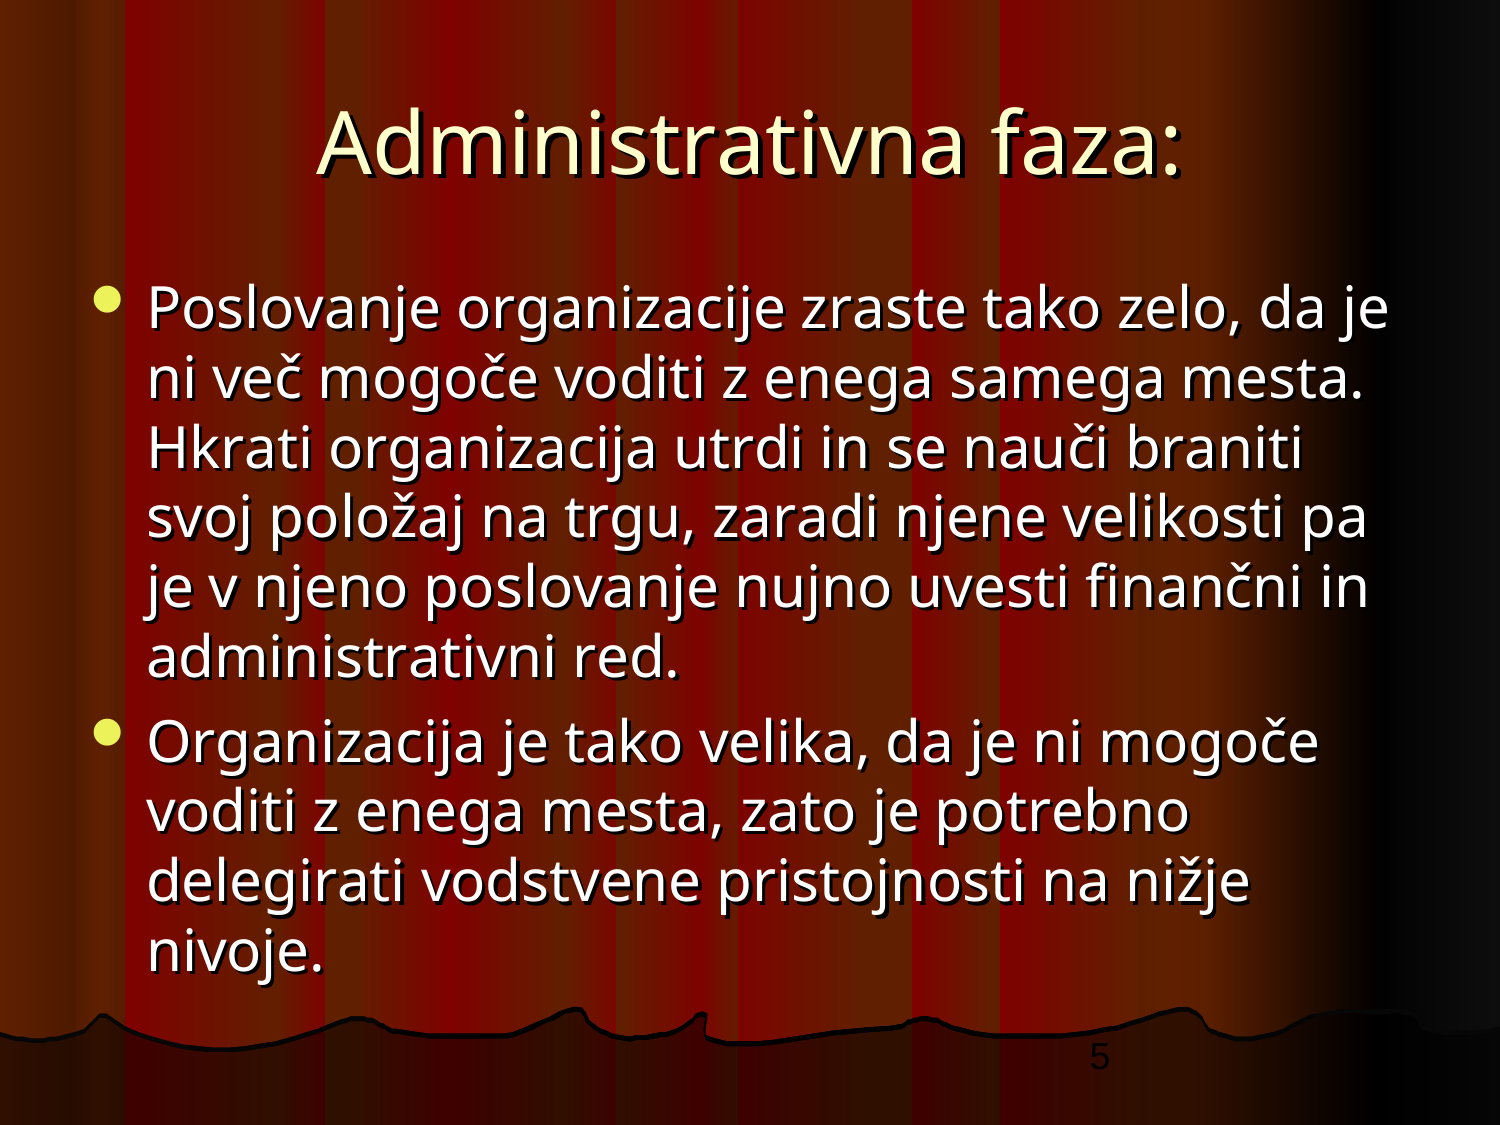

# Administrativna faza:
Poslovanje organizacije zraste tako zelo, da je ni več mogoče voditi z enega samega mesta. Hkrati organizacija utrdi in se nauči braniti svoj položaj na trgu, zaradi njene velikosti pa je v njeno poslovanje nujno uvesti finančni in administrativni red.
Organizacija je tako velika, da je ni mogoče voditi z enega mesta, zato je potrebno delegirati vodstvene pristojnosti na nižje nivoje.
5